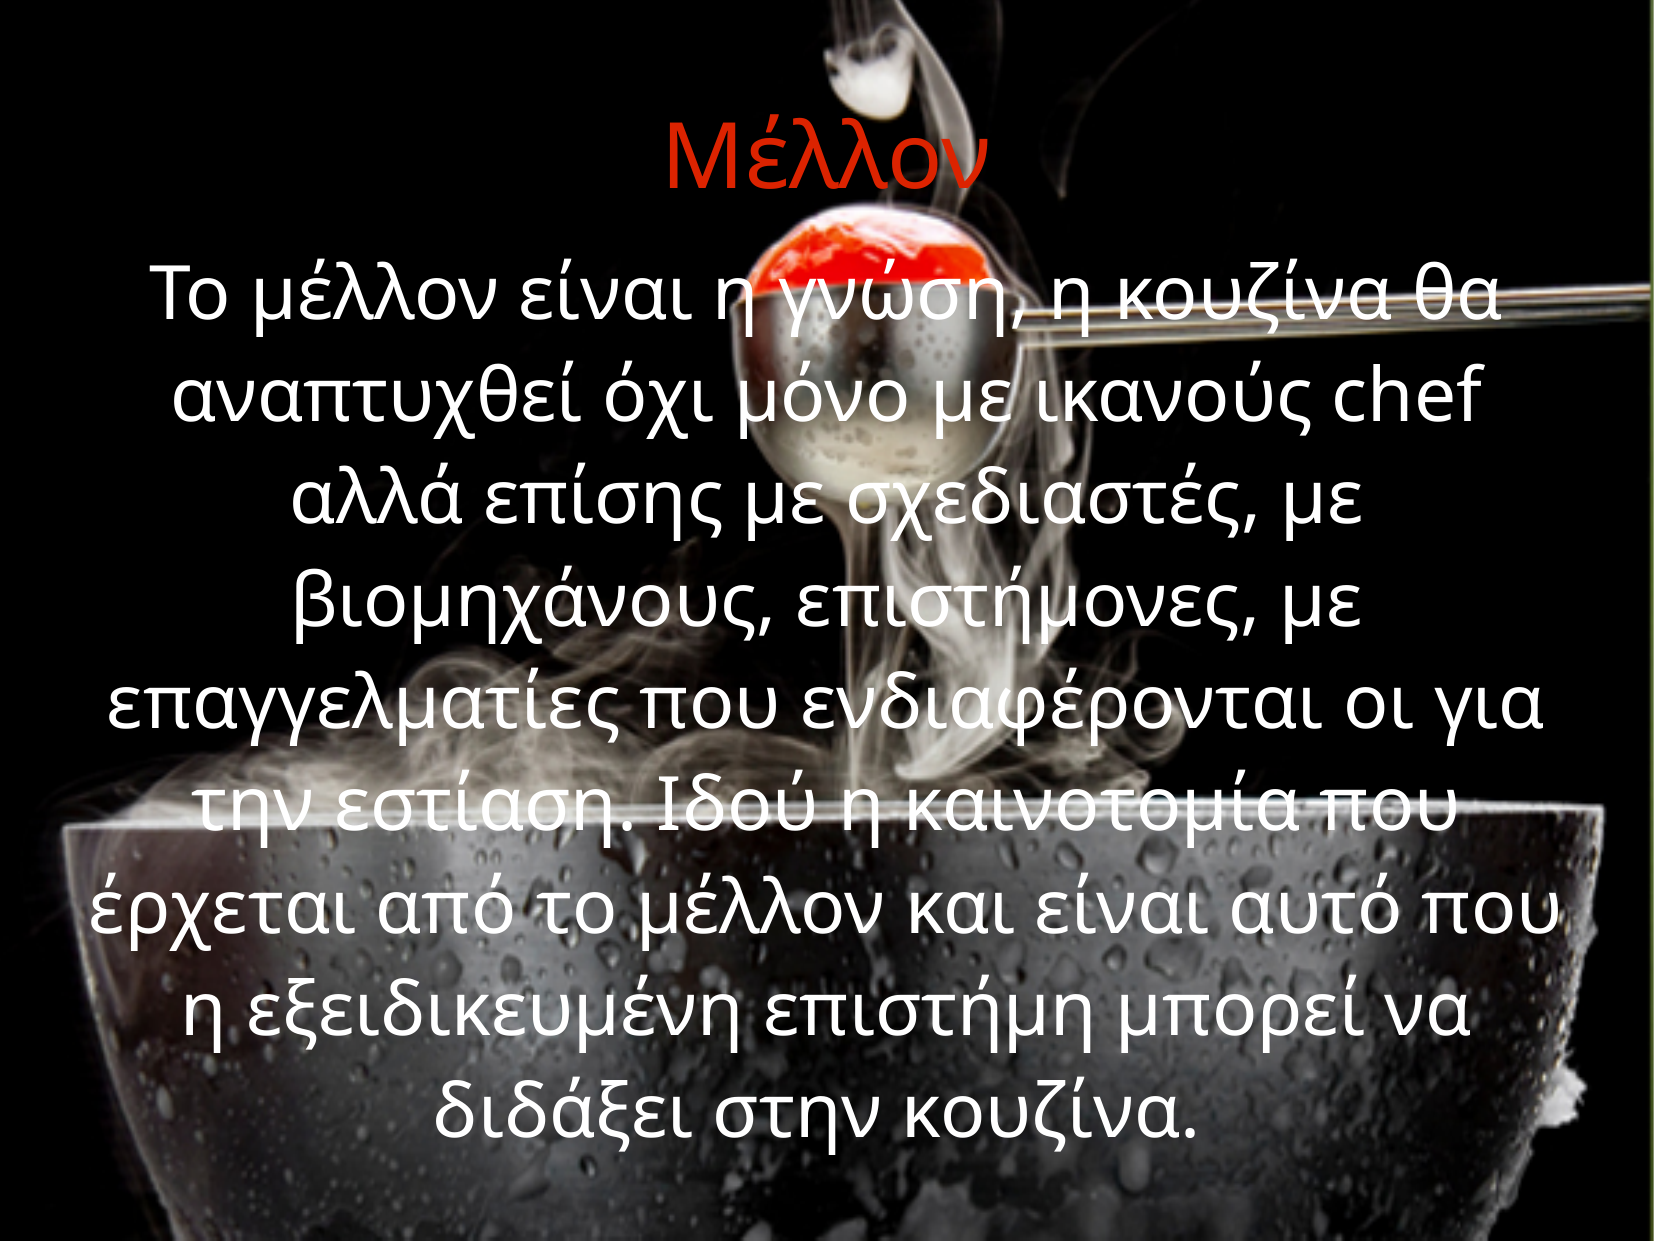

# Μέλλον
Το μέλλον είναι η γνώση, η κουζίνα θα αναπτυχθεί όχι μόνο με ικανούς chef αλλά επίσης με σχεδιαστές, με βιομηχάνους, επιστήμονες, με επαγγελματίες που ενδιαφέρονται οι για την εστίαση. Ιδού η καινοτομία που έρχεται από το μέλλον και είναι αυτό που η εξειδικευμένη επιστήμη μπορεί να διδάξει στην κουζίνα.